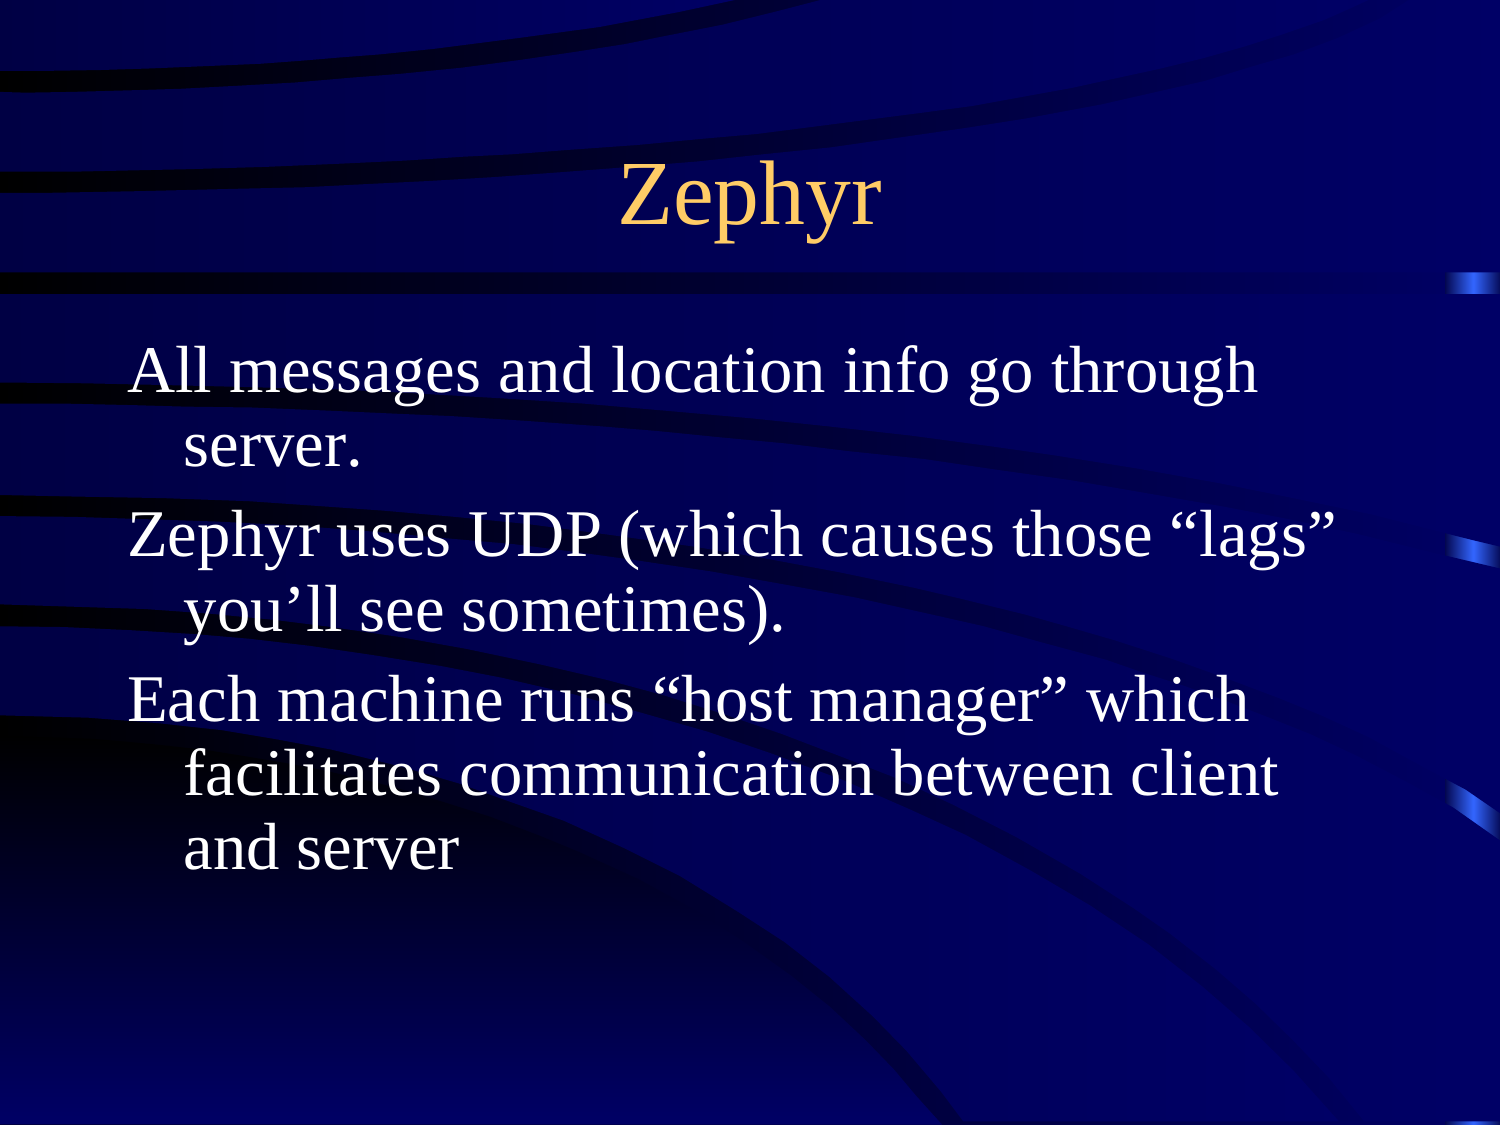

# Zephyr
All messages and location info go through server.
Zephyr uses UDP (which causes those “lags” you’ll see sometimes).
Each machine runs “host manager” which facilitates communication between client and server